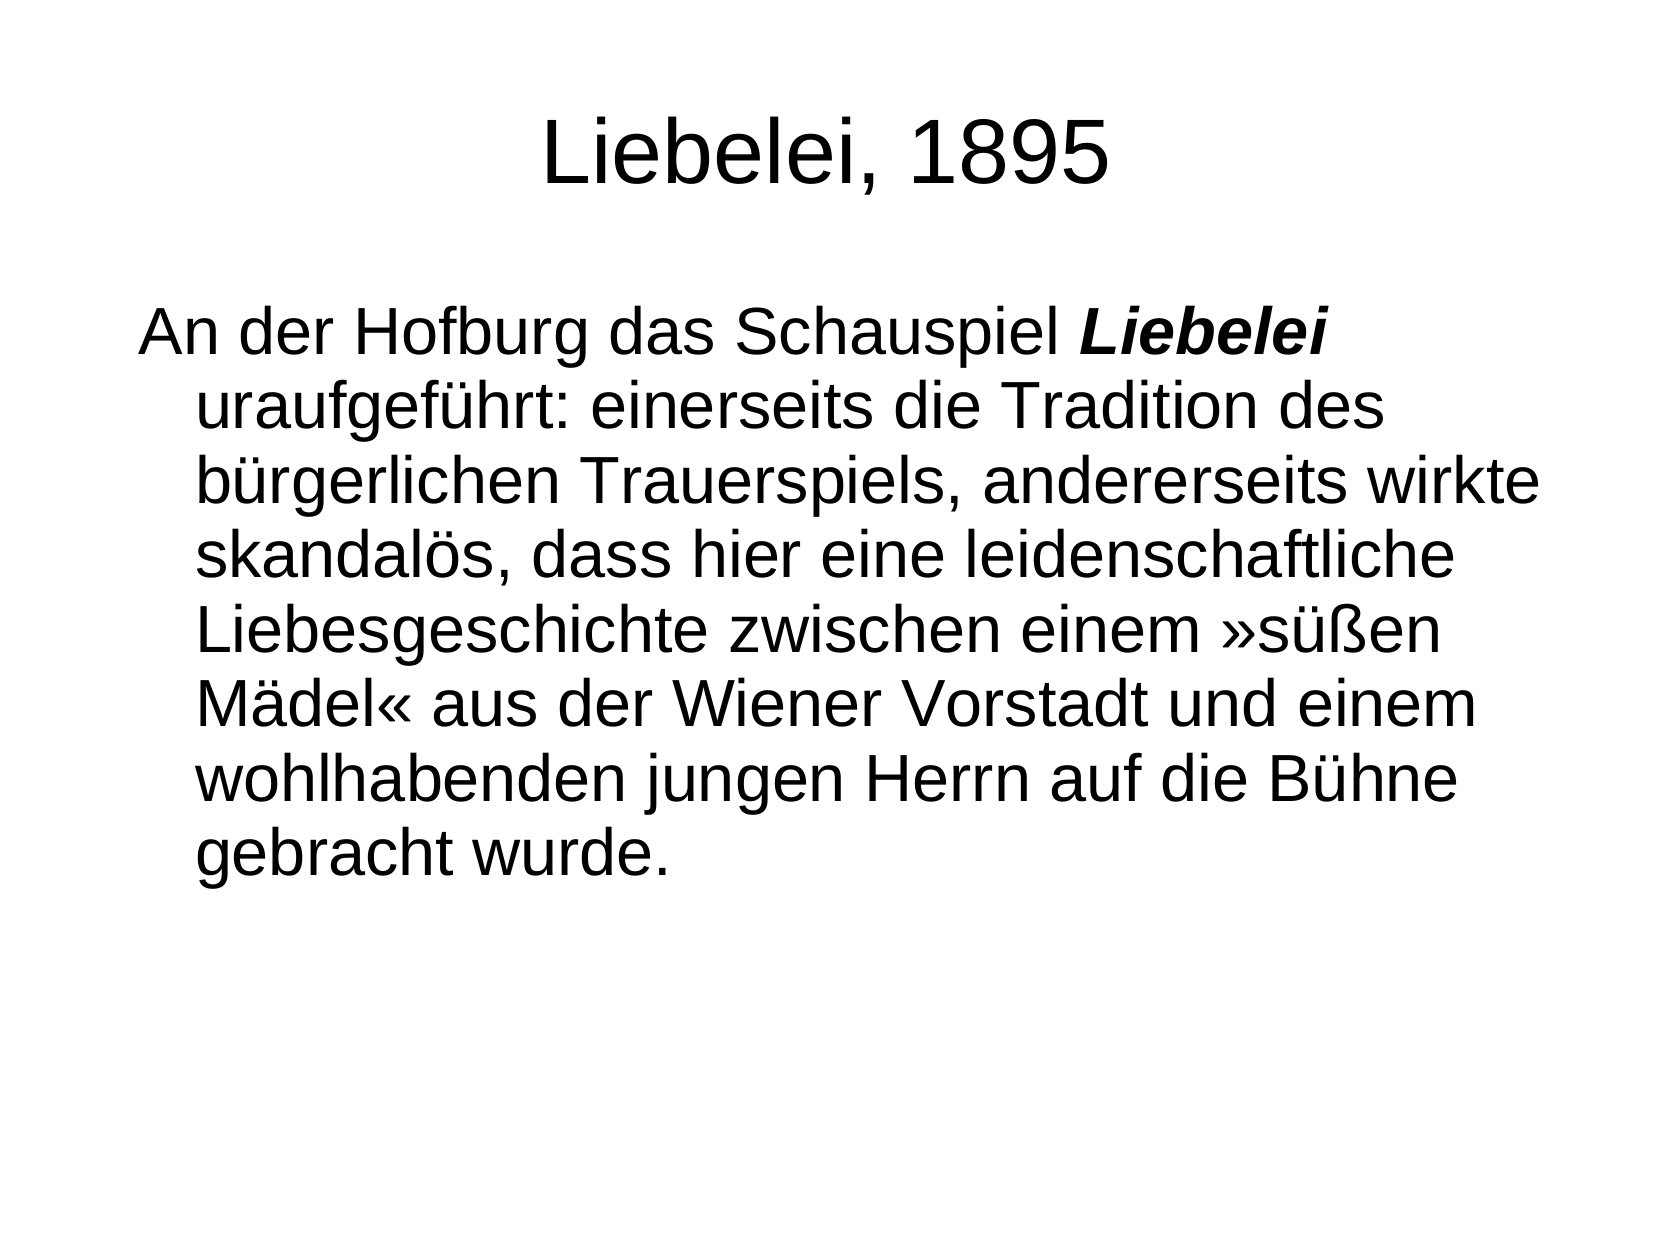

# Liebelei, 1895
An der Hofburg das Schauspiel Liebelei uraufgeführt: einerseits die Tradition des bürgerlichen Trauerspiels, andererseits wirkte skandalös, dass hier eine leidenschaftliche Liebesgeschichte zwischen einem »süßen Mädel« aus der Wiener Vorstadt und einem wohlhabenden jungen Herrn auf die Bühne gebracht wurde.